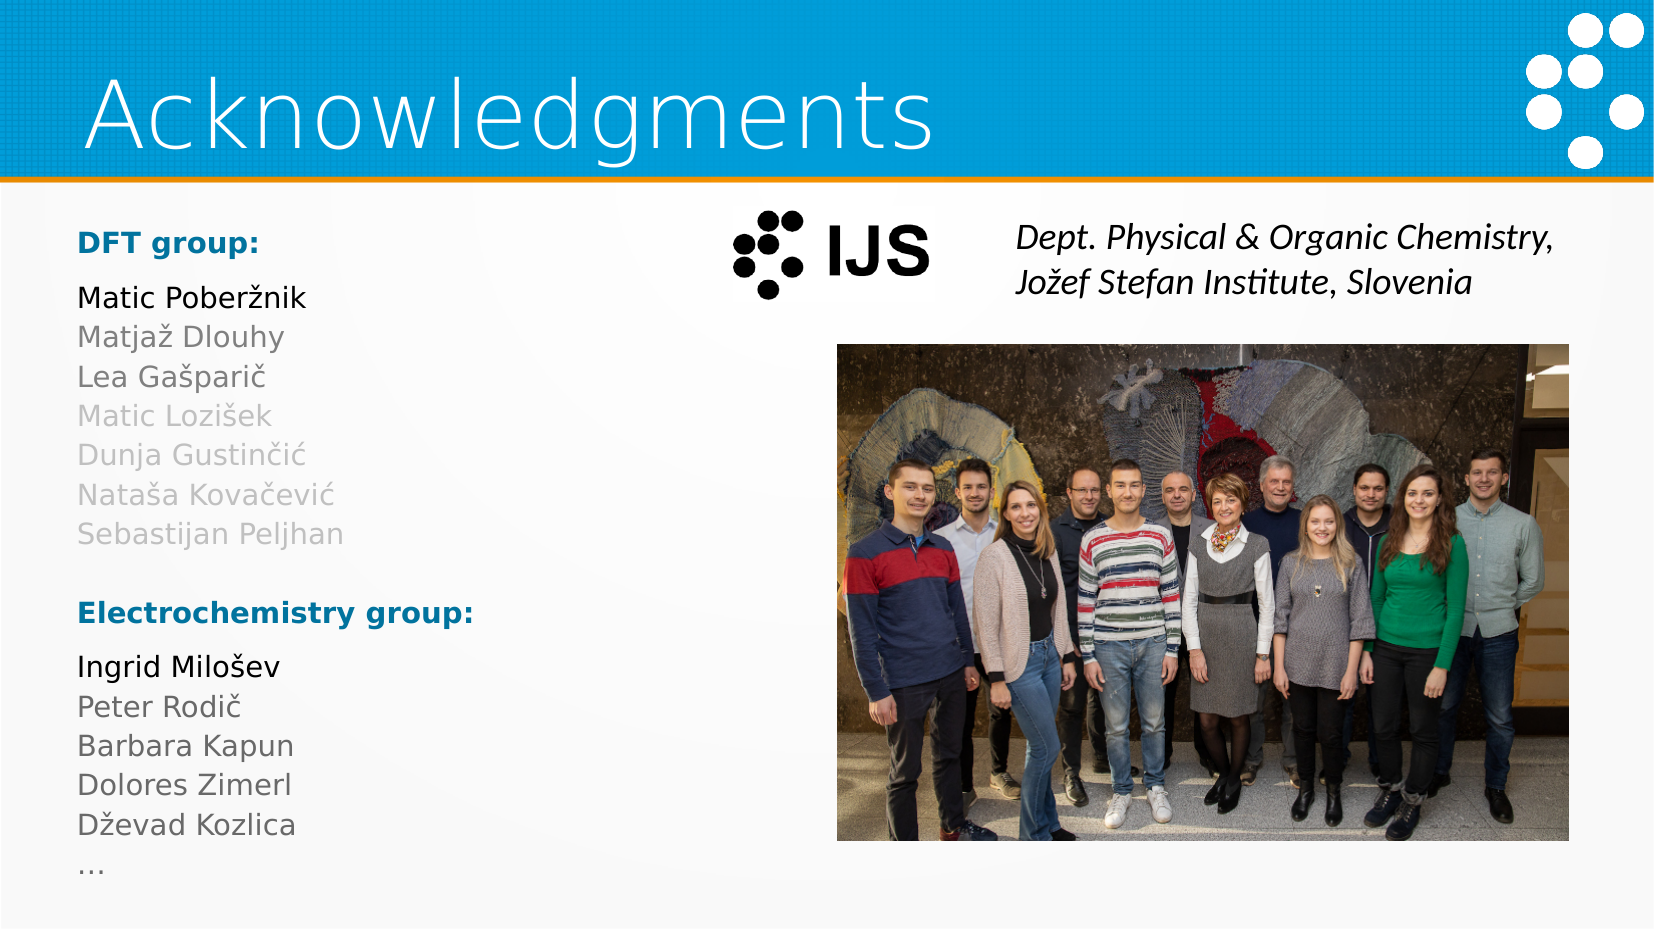

# Acknowledgments
Dept. Physical & Organic Chemistry,
Jožef Stefan Institute, Slovenia
DFT group:
Matic Poberžnik
Matjaž Dlouhy
Lea Gašparič
Matic Lozišek
Dunja Gustinčić
Nataša Kovačević
Sebastijan Peljhan
Electrochemistry group:
Ingrid Milošev
Peter Rodič
Barbara Kapun
Dolores Zimerl
Dževad Kozlica
…